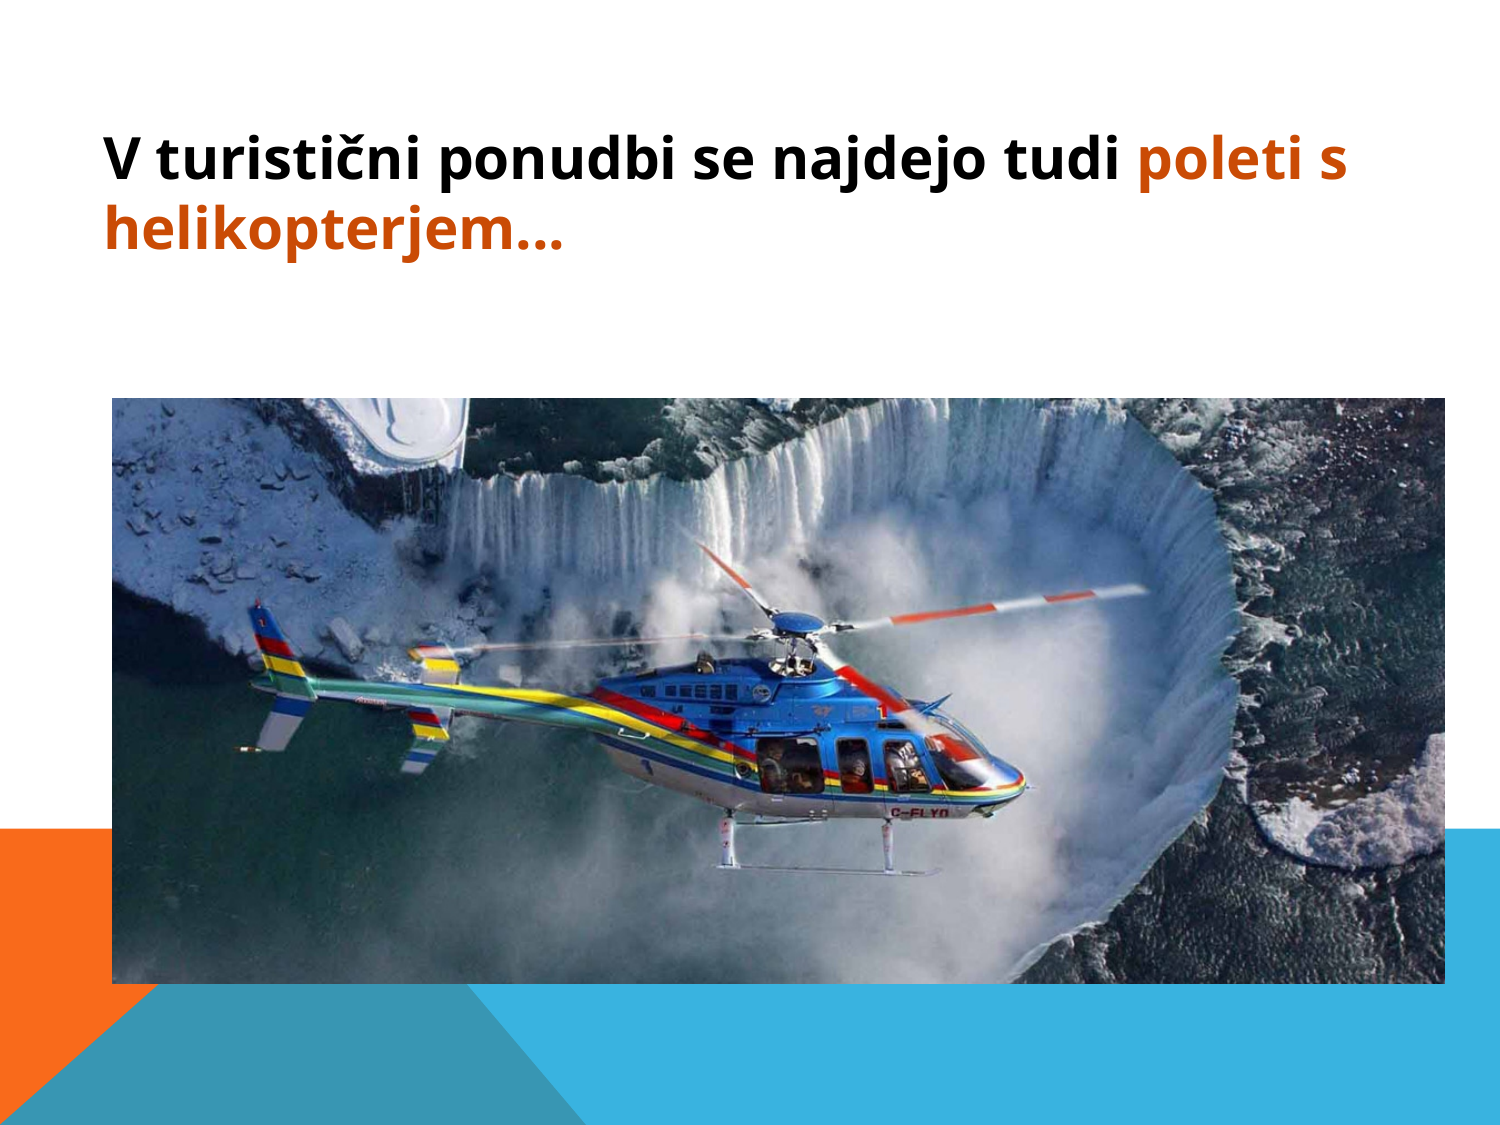

V turistični ponudbi se najdejo tudi poleti s helikopterjem...